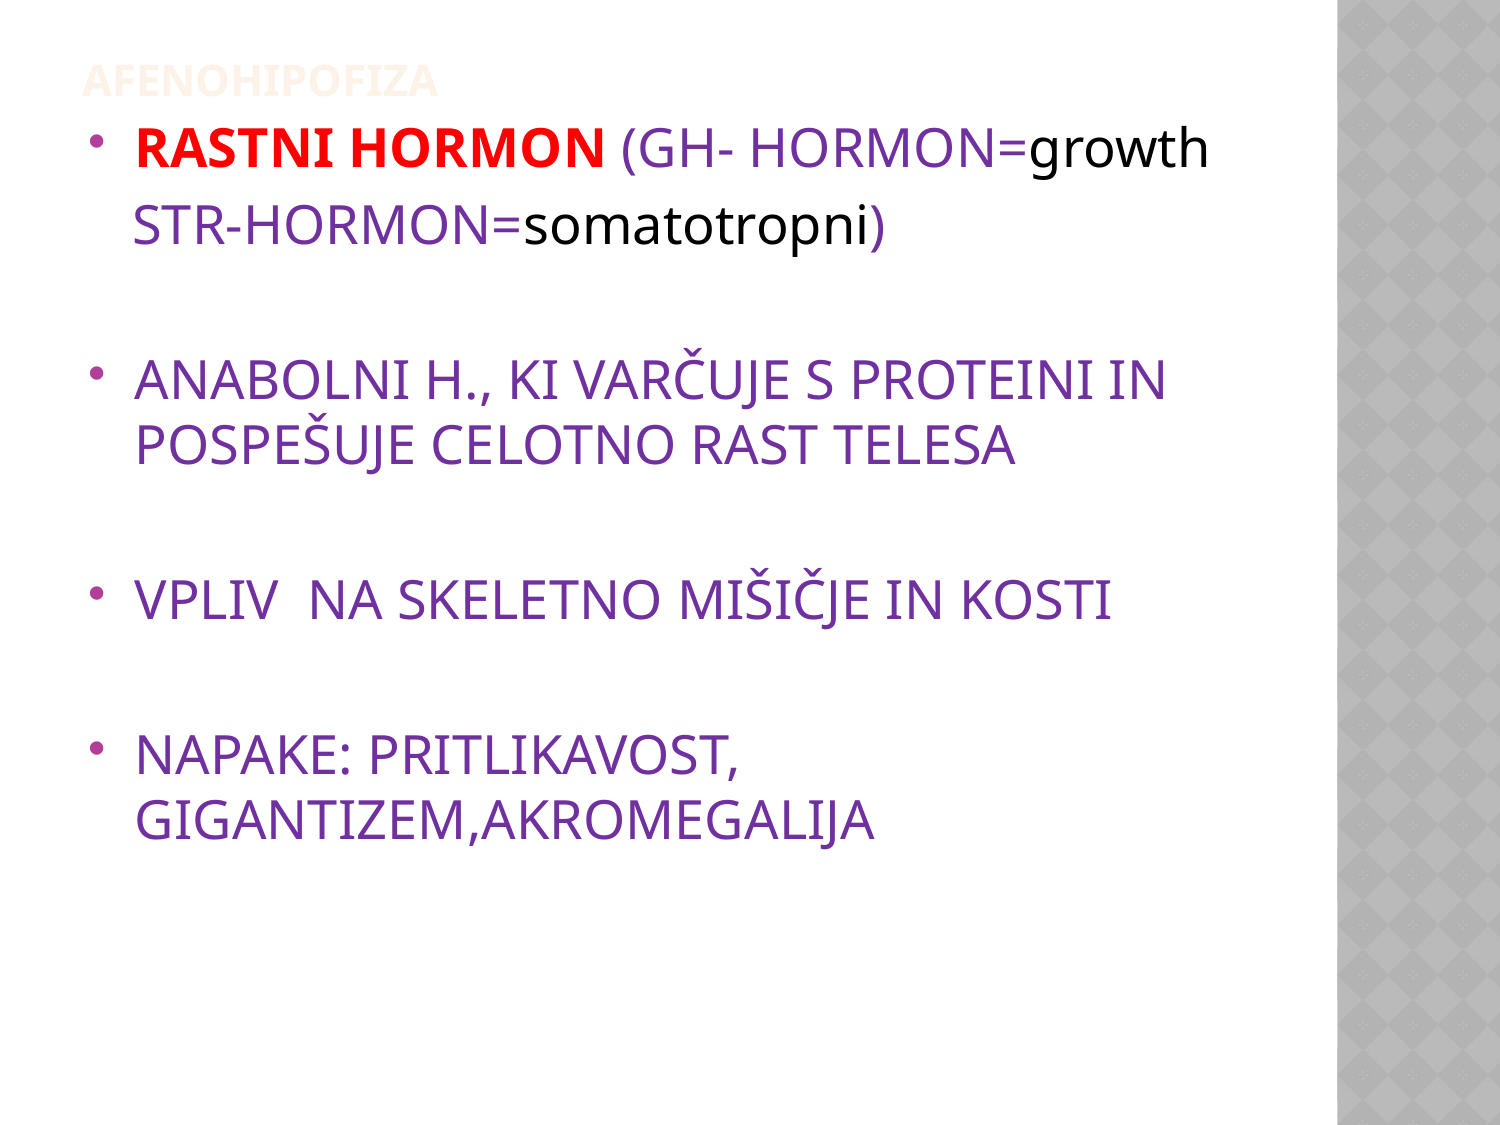

# AFENOHIPOFIZA
RASTNI HORMON (GH- HORMON=growth
 STR-HORMON=somatotropni)
ANABOLNI H., KI VARČUJE S PROTEINI IN POSPEŠUJE CELOTNO RAST TELESA
VPLIV NA SKELETNO MIŠIČJE IN KOSTI
NAPAKE: PRITLIKAVOST, GIGANTIZEM,AKROMEGALIJA